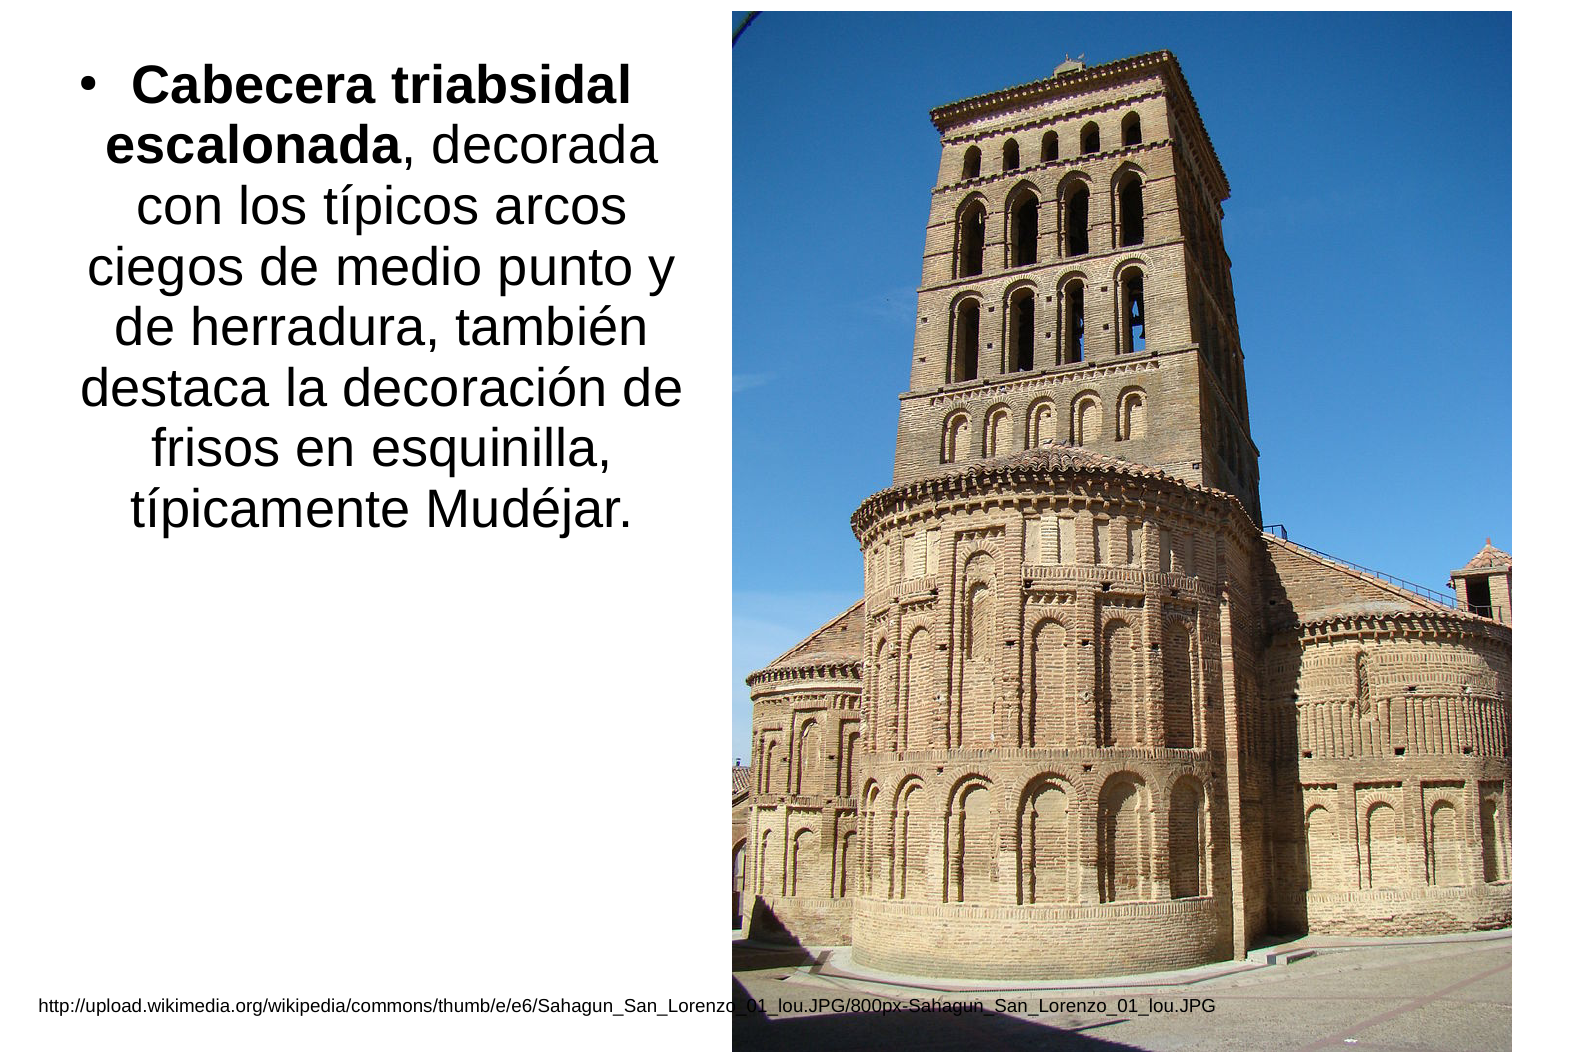

# Cabecera triabsidal escalonada, decorada con los típicos arcos ciegos de medio punto y de herradura, también destaca la decoración de frisos en esquinilla, típicamente Mudéjar.
http://upload.wikimedia.org/wikipedia/commons/thumb/e/e6/Sahagun_San_Lorenzo_01_lou.JPG/800px-Sahagun_San_Lorenzo_01_lou.JPG